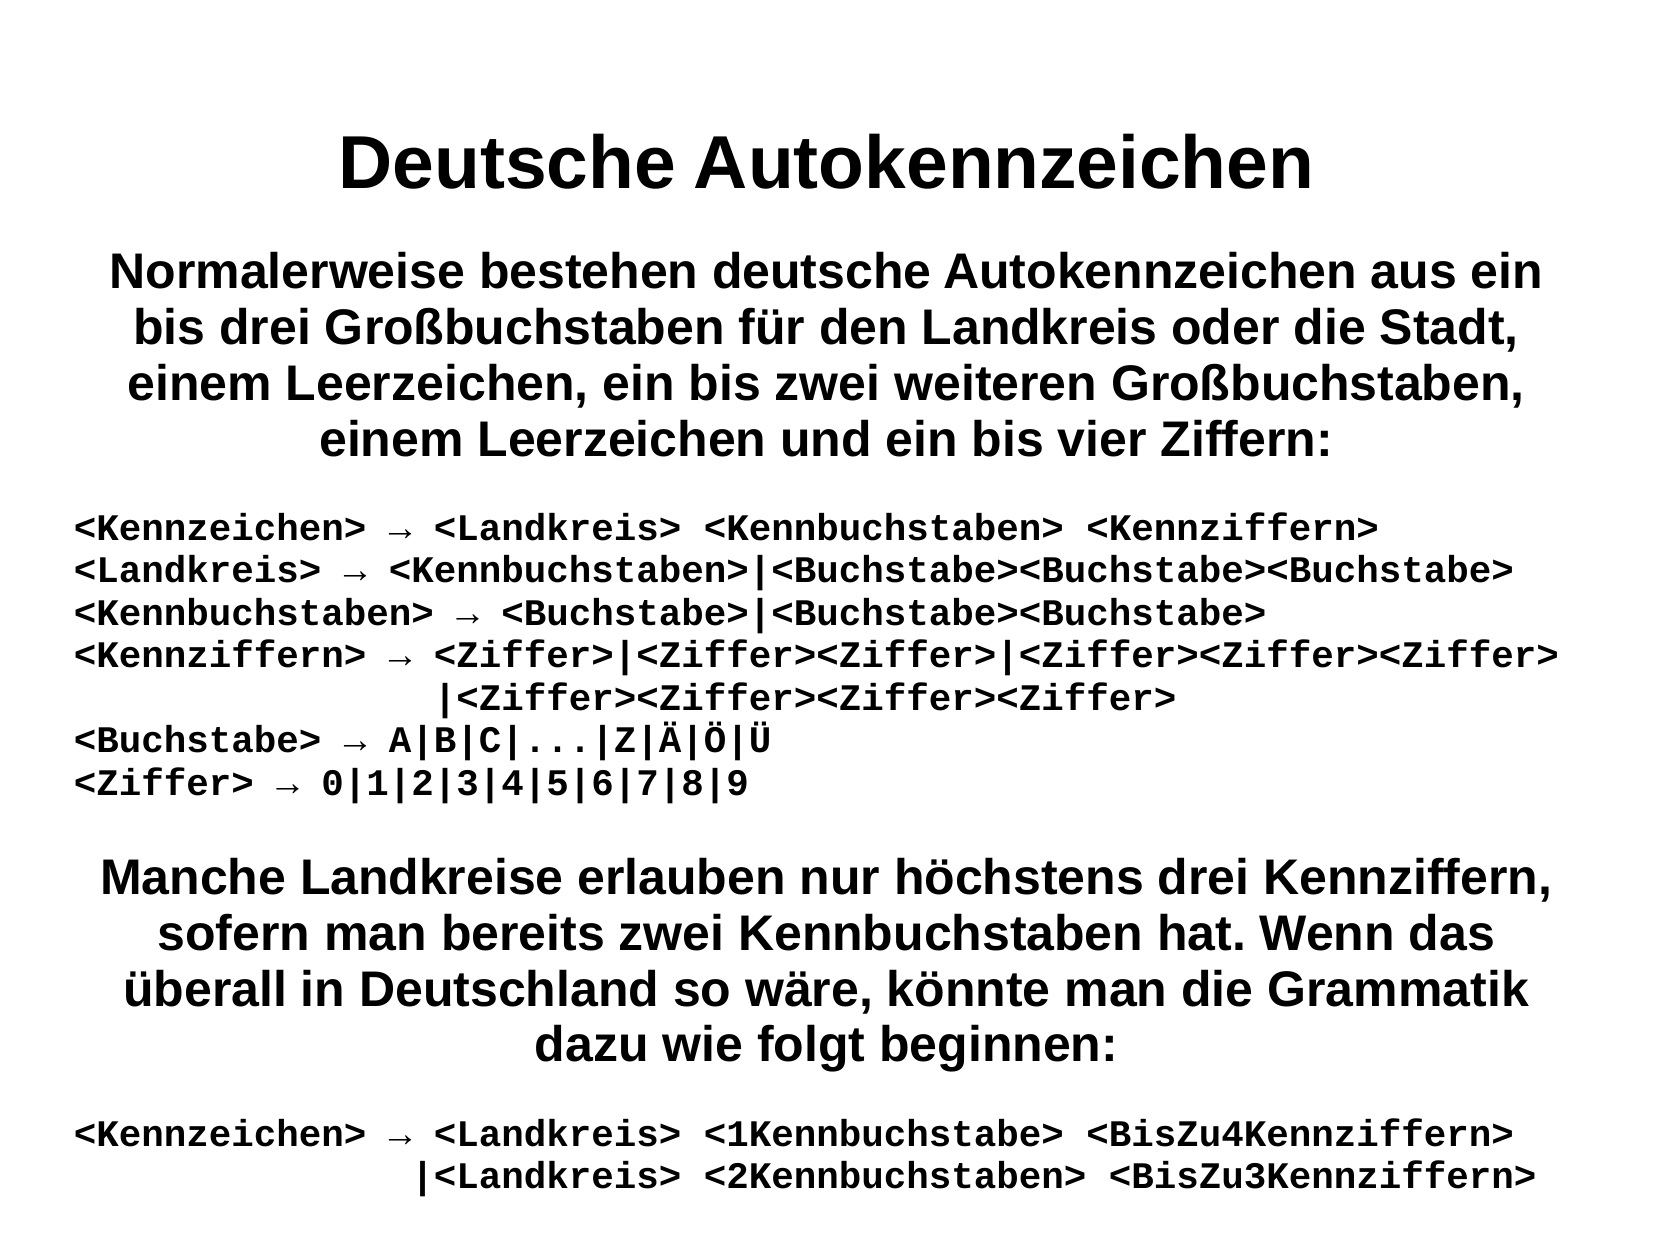

# Deutsche Autokennzeichen
Normalerweise bestehen deutsche Autokennzeichen aus ein bis drei Großbuchstaben für den Landkreis oder die Stadt, einem Leerzeichen, ein bis zwei weiteren Großbuchstaben, einem Leerzeichen und ein bis vier Ziffern:
<Kennzeichen> → <Landkreis> <Kennbuchstaben> <Kennziffern>
<Landkreis> → <Kennbuchstaben>|<Buchstabe><Buchstabe><Buchstabe>
<Kennbuchstaben> → <Buchstabe>|<Buchstabe><Buchstabe>
<Kennziffern> → <Ziffer>|<Ziffer><Ziffer>|<Ziffer><Ziffer><Ziffer>
 |<Ziffer><Ziffer><Ziffer><Ziffer>
<Buchstabe> → A|B|C|...|Z|Ä|Ö|Ü
<Ziffer> → 0|1|2|3|4|5|6|7|8|9
Manche Landkreise erlauben nur höchstens drei Kennziffern, sofern man bereits zwei Kennbuchstaben hat. Wenn das überall in Deutschland so wäre, könnte man die Grammatik dazu wie folgt beginnen:
<Kennzeichen> → <Landkreis> <1Kennbuchstabe> <BisZu4Kennziffern>
 |<Landkreis> <2Kennbuchstaben> <BisZu3Kennziffern>